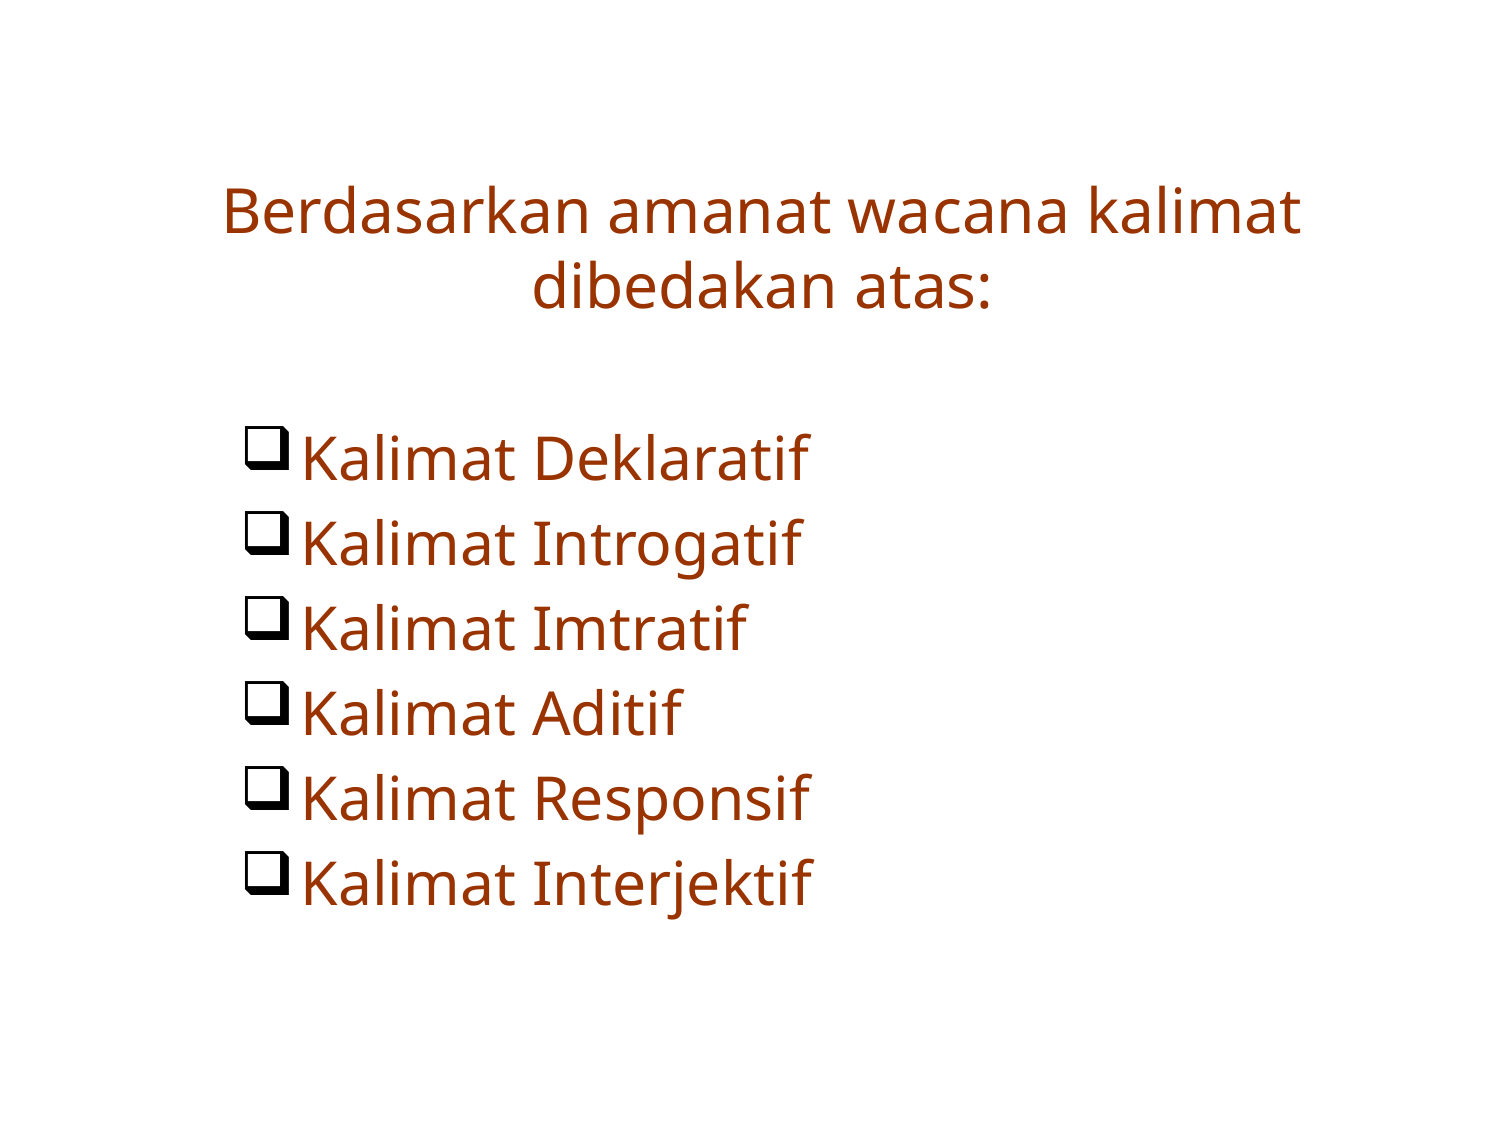

# Berdasarkan amanat wacana kalimat dibedakan atas:
Kalimat Deklaratif
Kalimat Introgatif
Kalimat Imtratif
Kalimat Aditif
Kalimat Responsif
Kalimat Interjektif